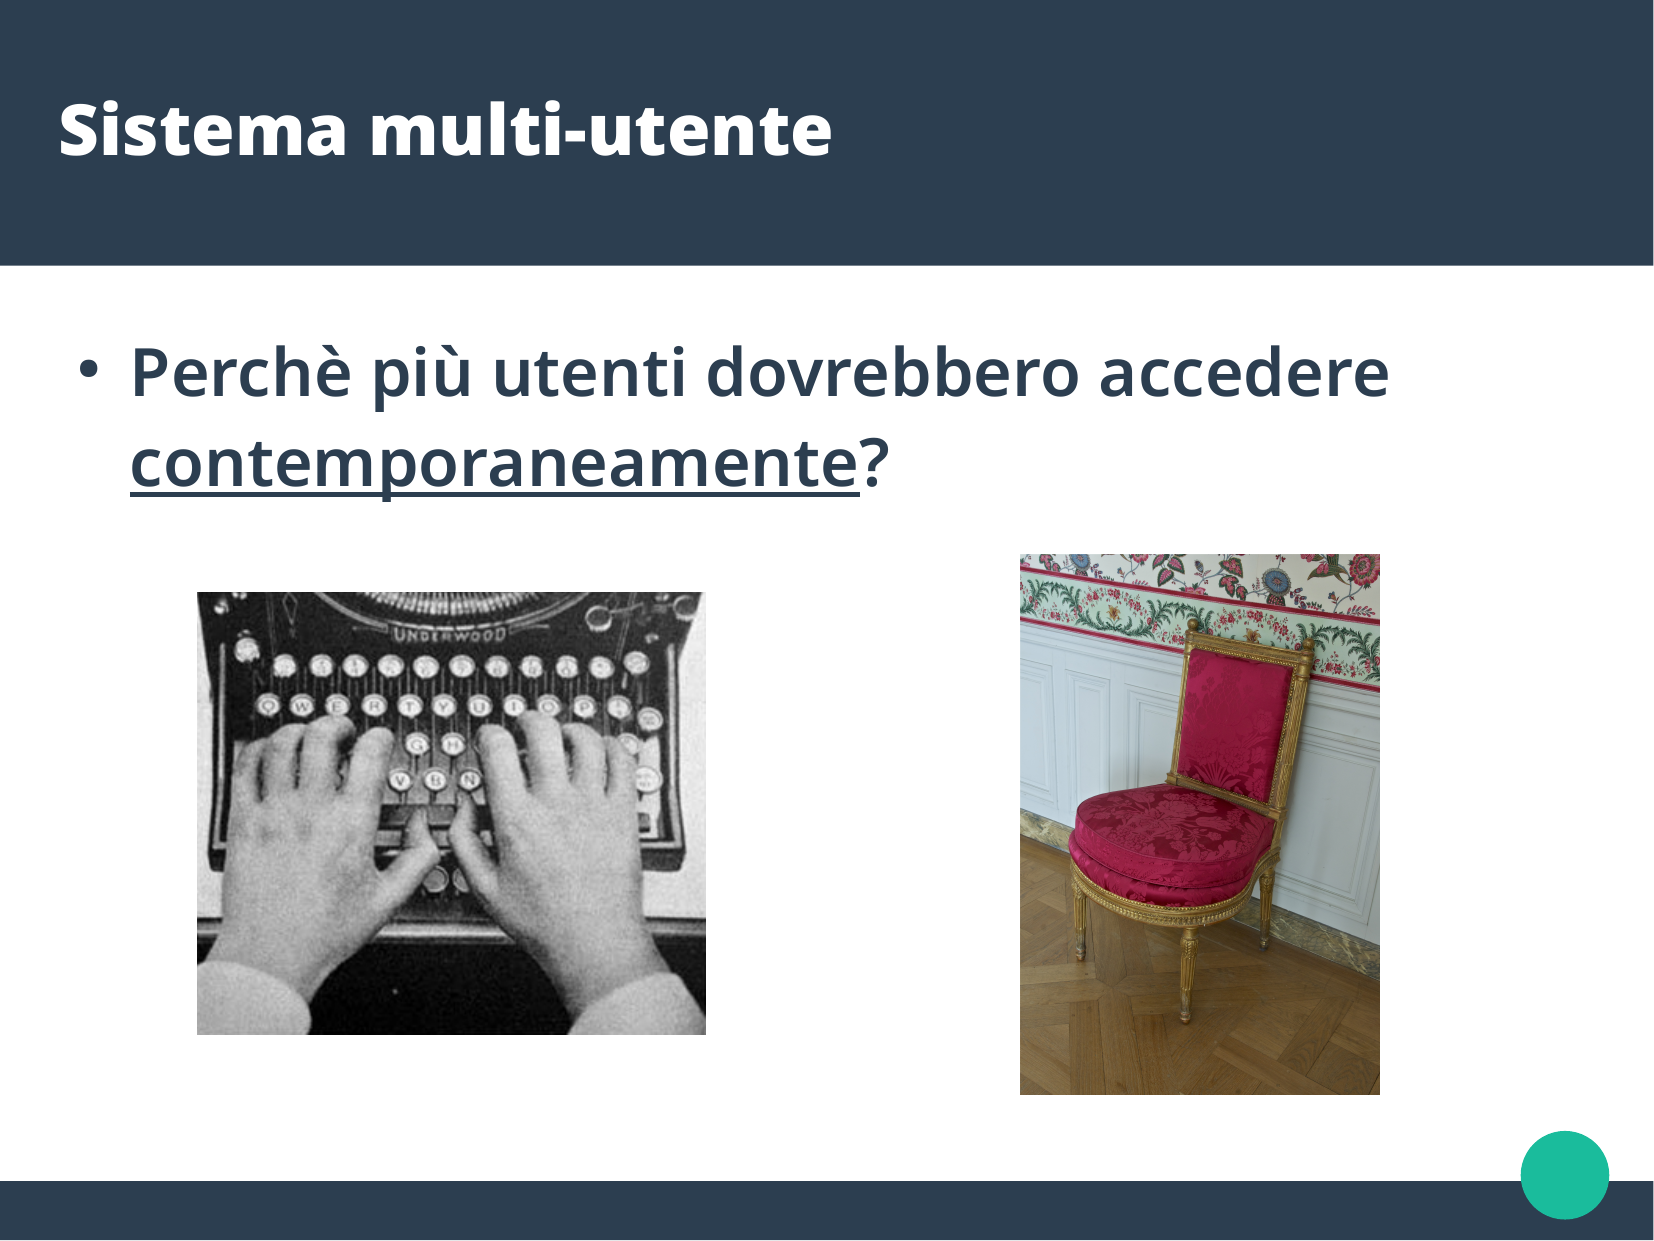

# Sistema multi-utente
Perchè più utenti dovrebbero accedere contemporaneamente?